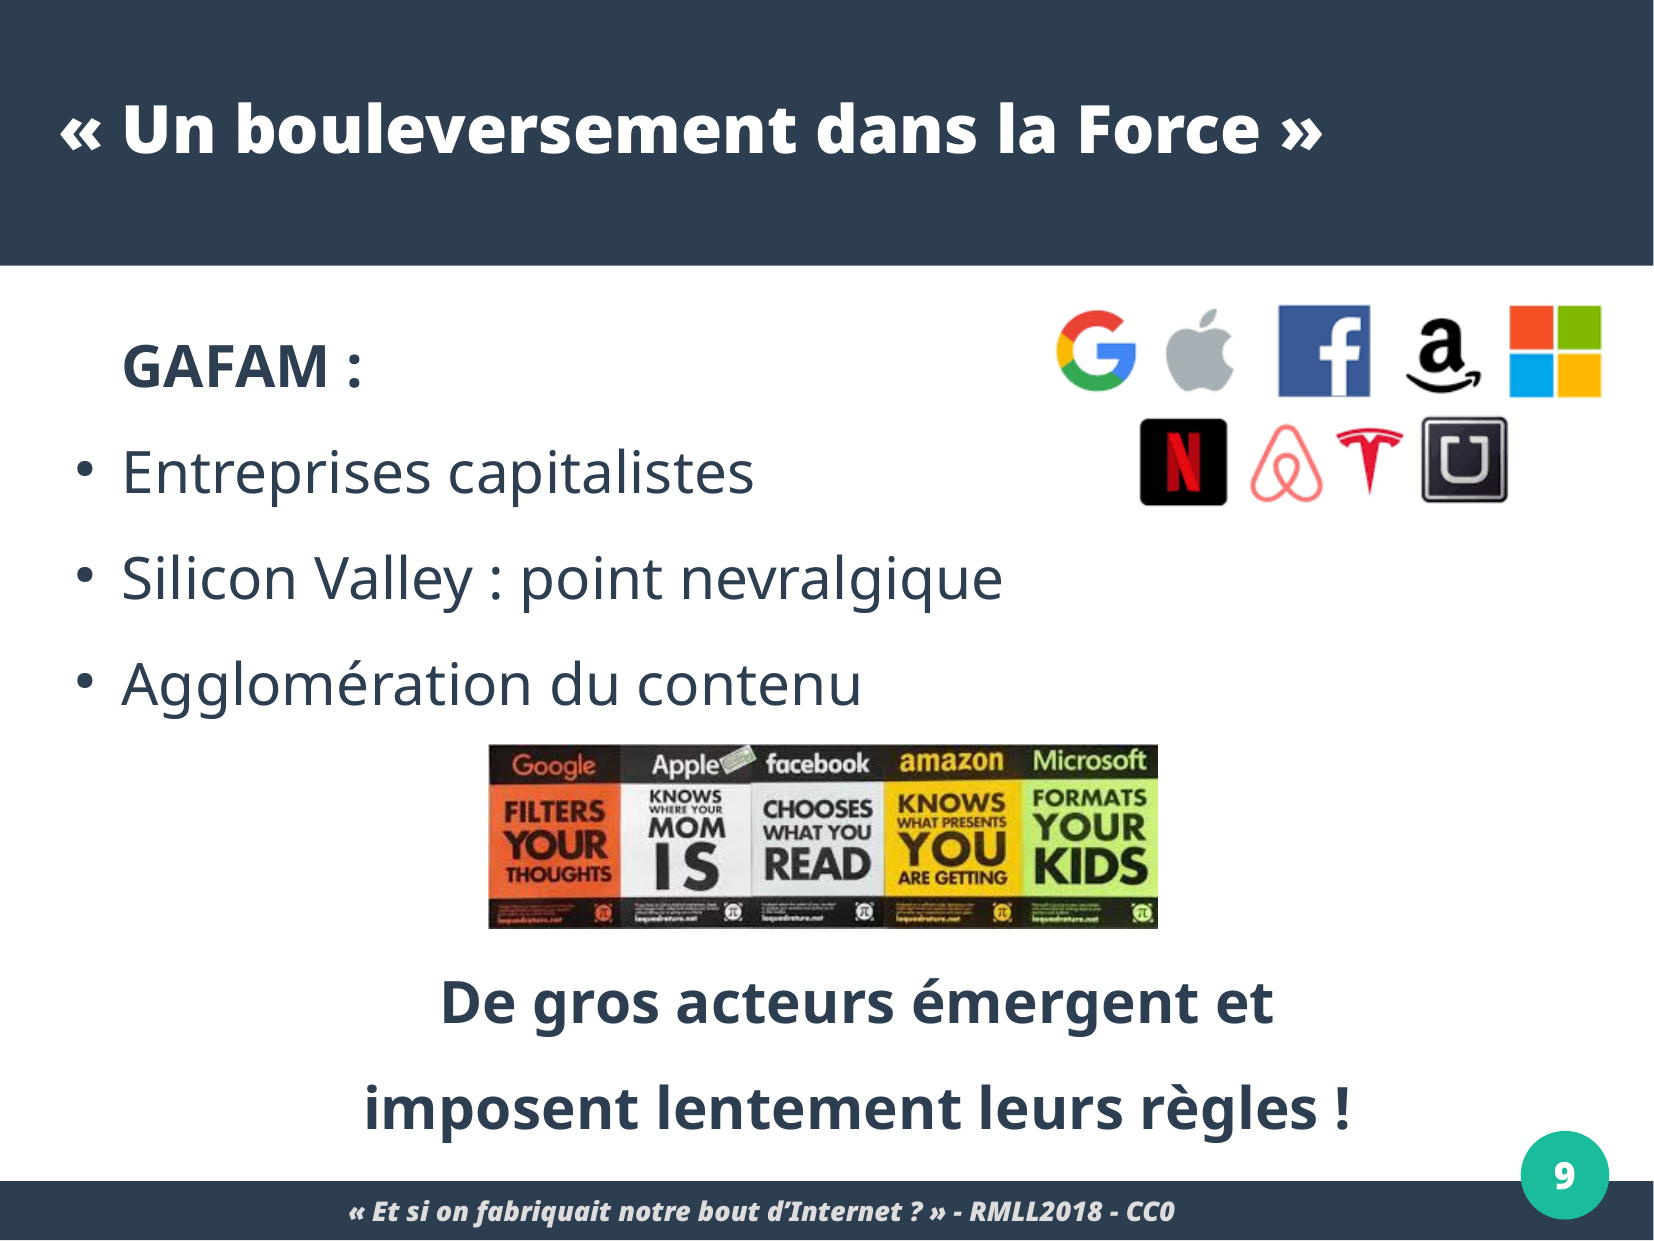

# « Un bouleversement dans la Force »
GAFAM :
Entreprises capitalistes
Silicon Valley : point nevralgique
Agglomération du contenu
De gros acteurs émergent et
imposent lentement leurs règles !
9
« Et si on fabriquait notre bout d’Internet ? » - RMLL2018 - CC0